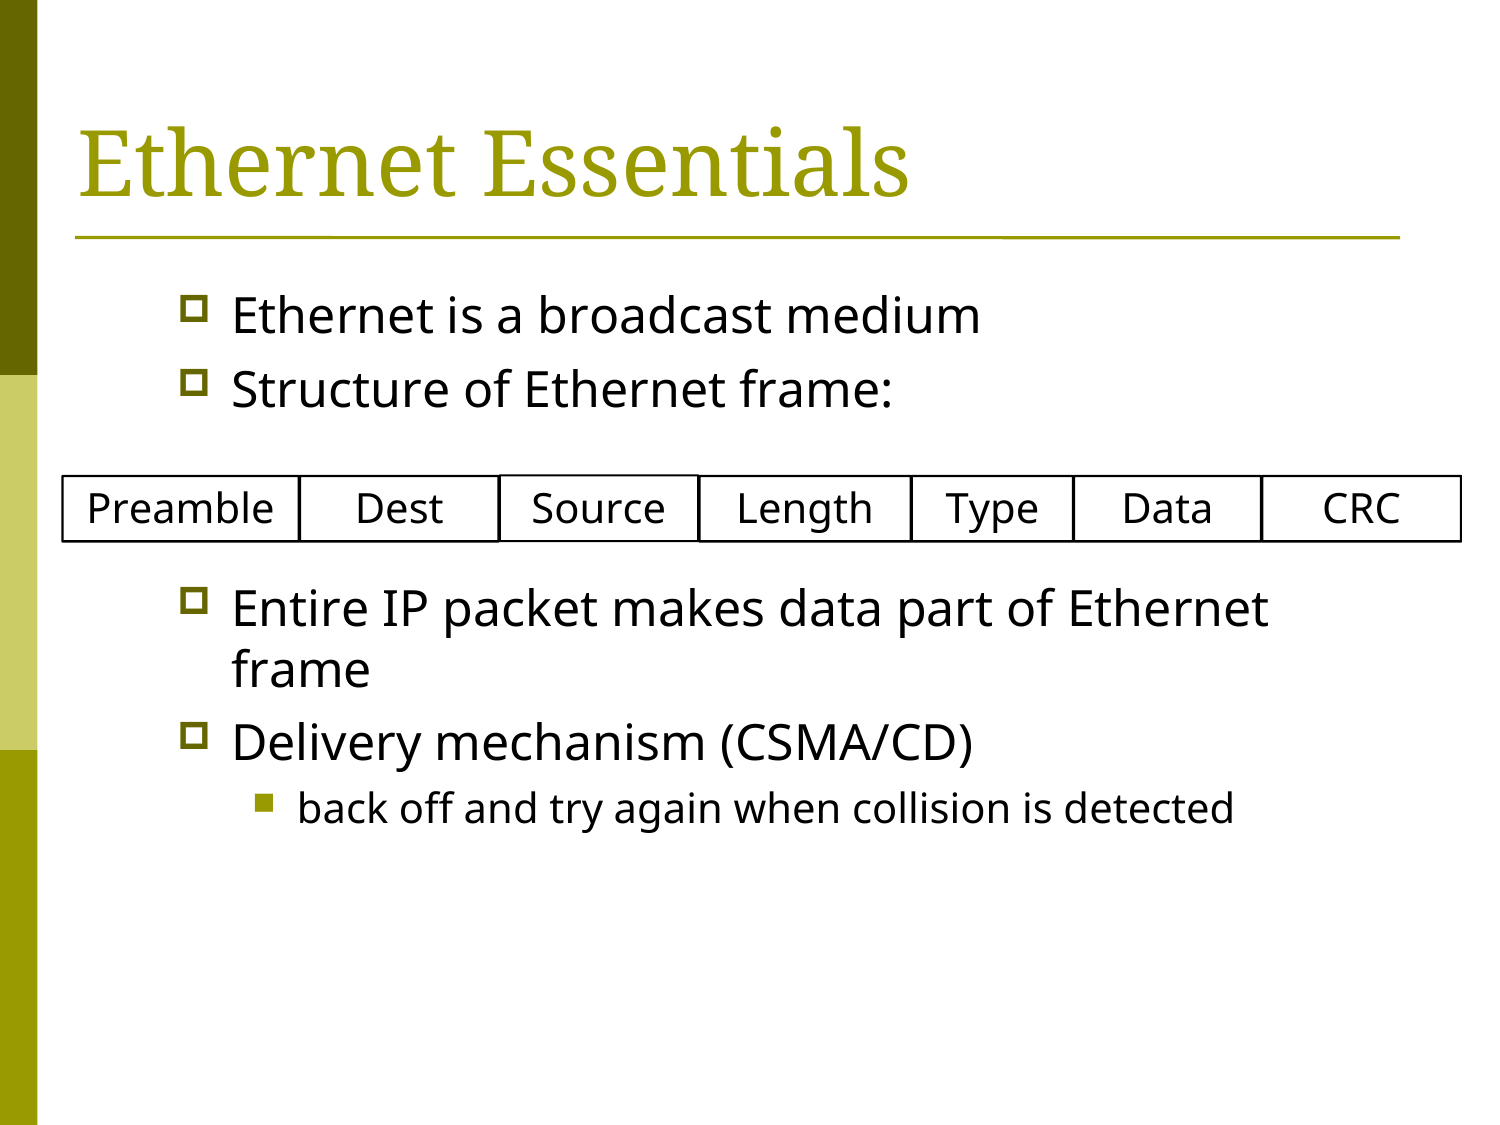

# Ethernet Essentials
Ethernet is a broadcast medium
Structure of Ethernet frame:
Entire IP packet makes data part of Ethernet frame
Delivery mechanism (CSMA/CD)‏
back off and try again when collision is detected
Source
Preamble
Dest
Length
Type
Data
CRC